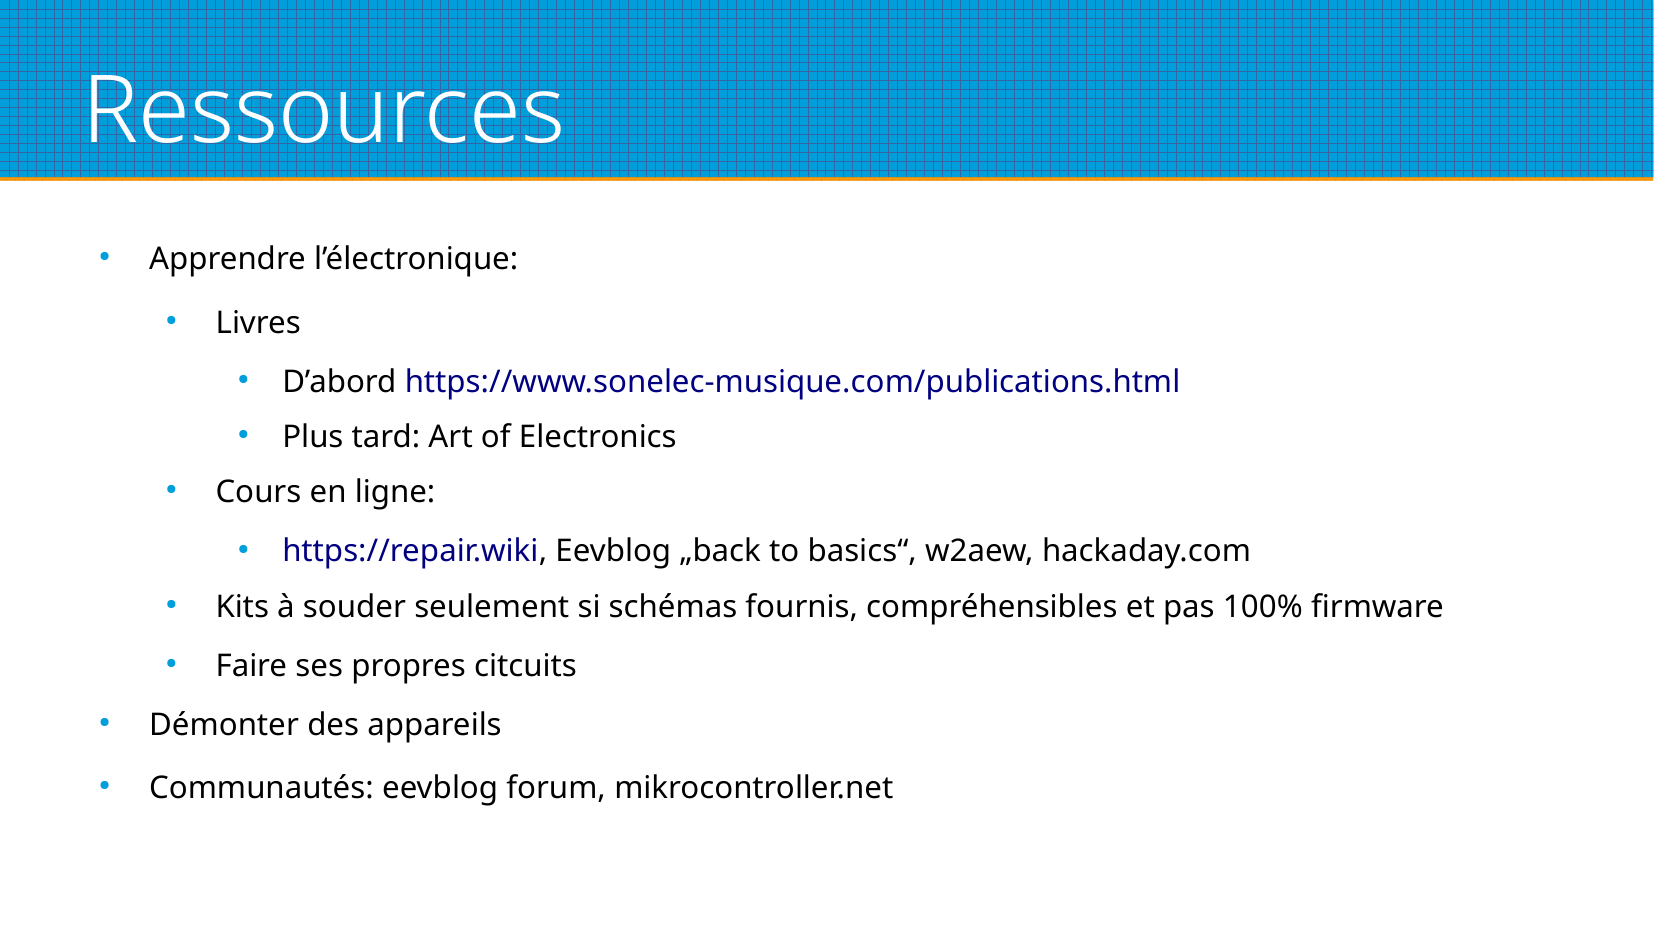

# Ressources
Apprendre l’électronique:
Livres
D’abord https://www.sonelec-musique.com/publications.html
Plus tard: Art of Electronics
Cours en ligne:
https://repair.wiki, Eevblog „back to basics“, w2aew, hackaday.com
Kits à souder seulement si schémas fournis, compréhensibles et pas 100% firmware
Faire ses propres citcuits
Démonter des appareils
Communautés: eevblog forum, mikrocontroller.net